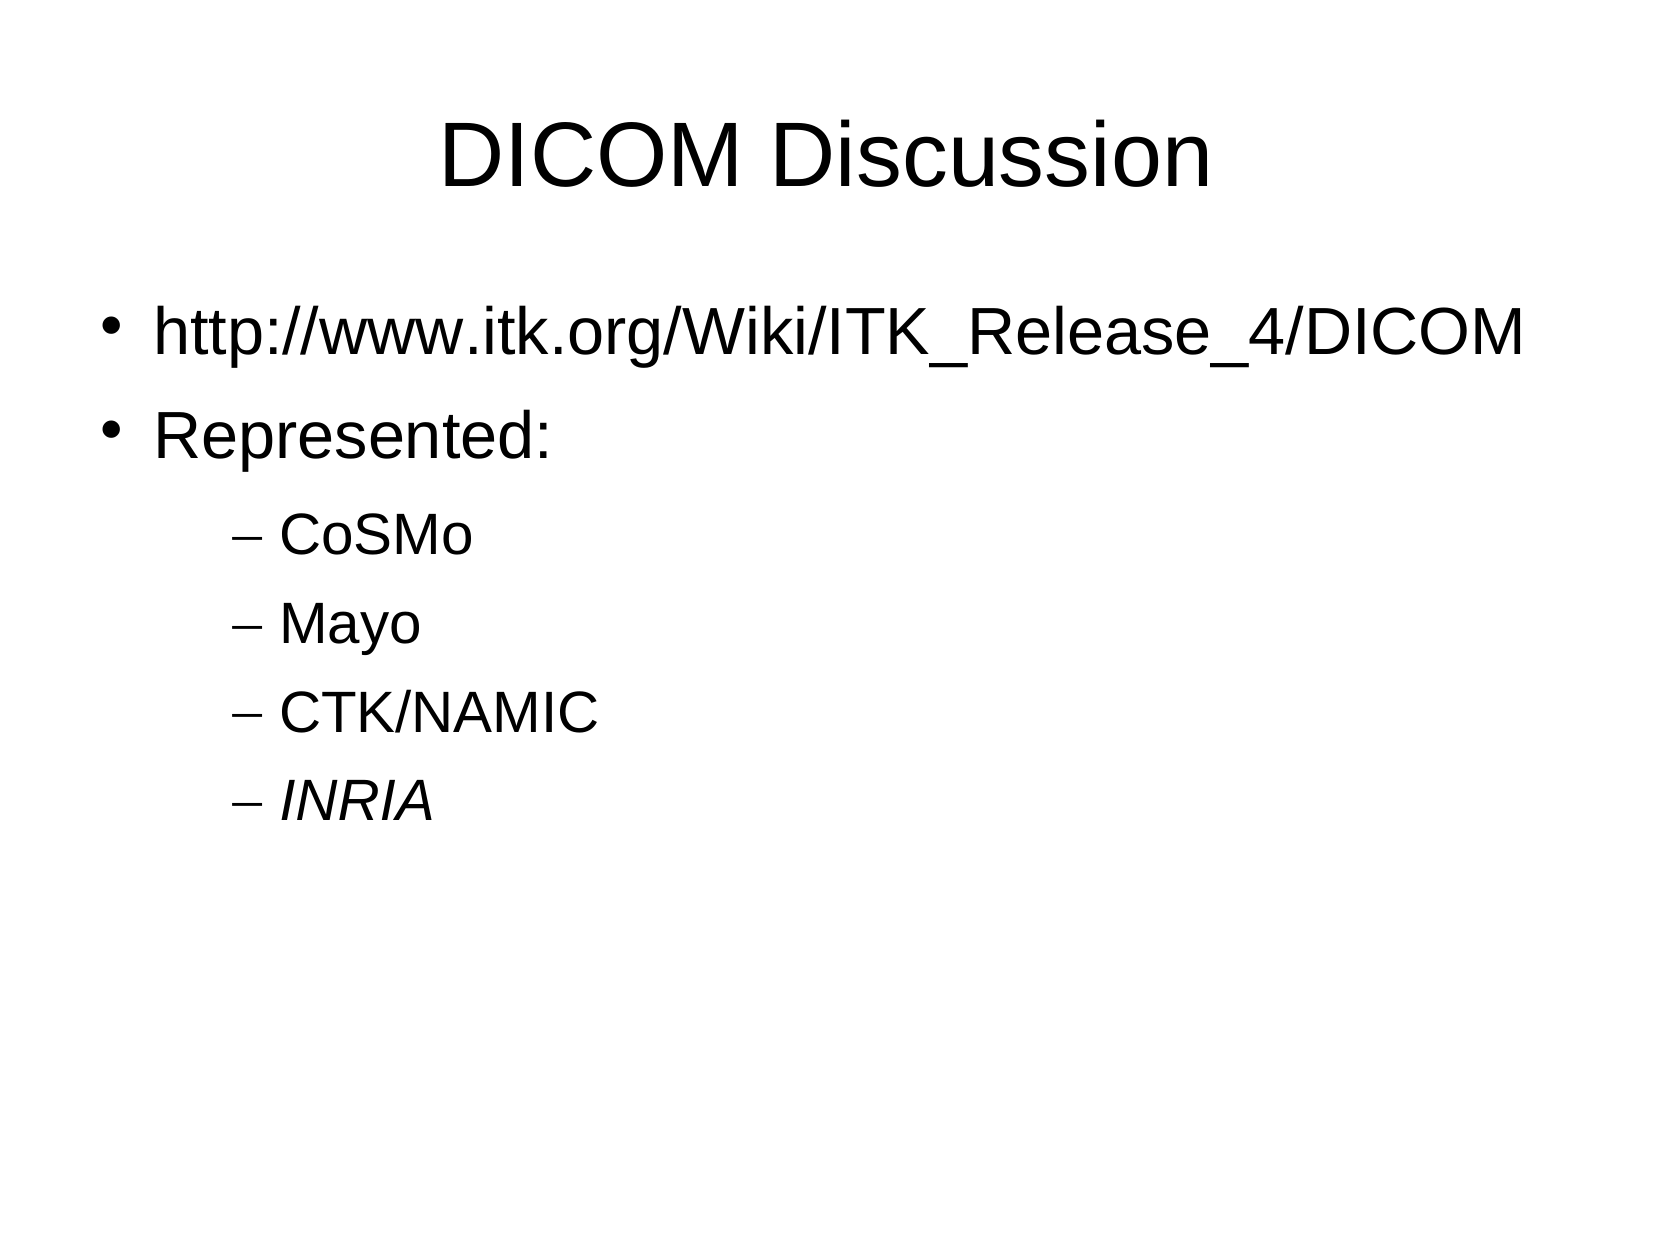

# DICOM Discussion
http://www.itk.org/Wiki/ITK_Release_4/DICOM
Represented:
CoSMo
Mayo
CTK/NAMIC
INRIA